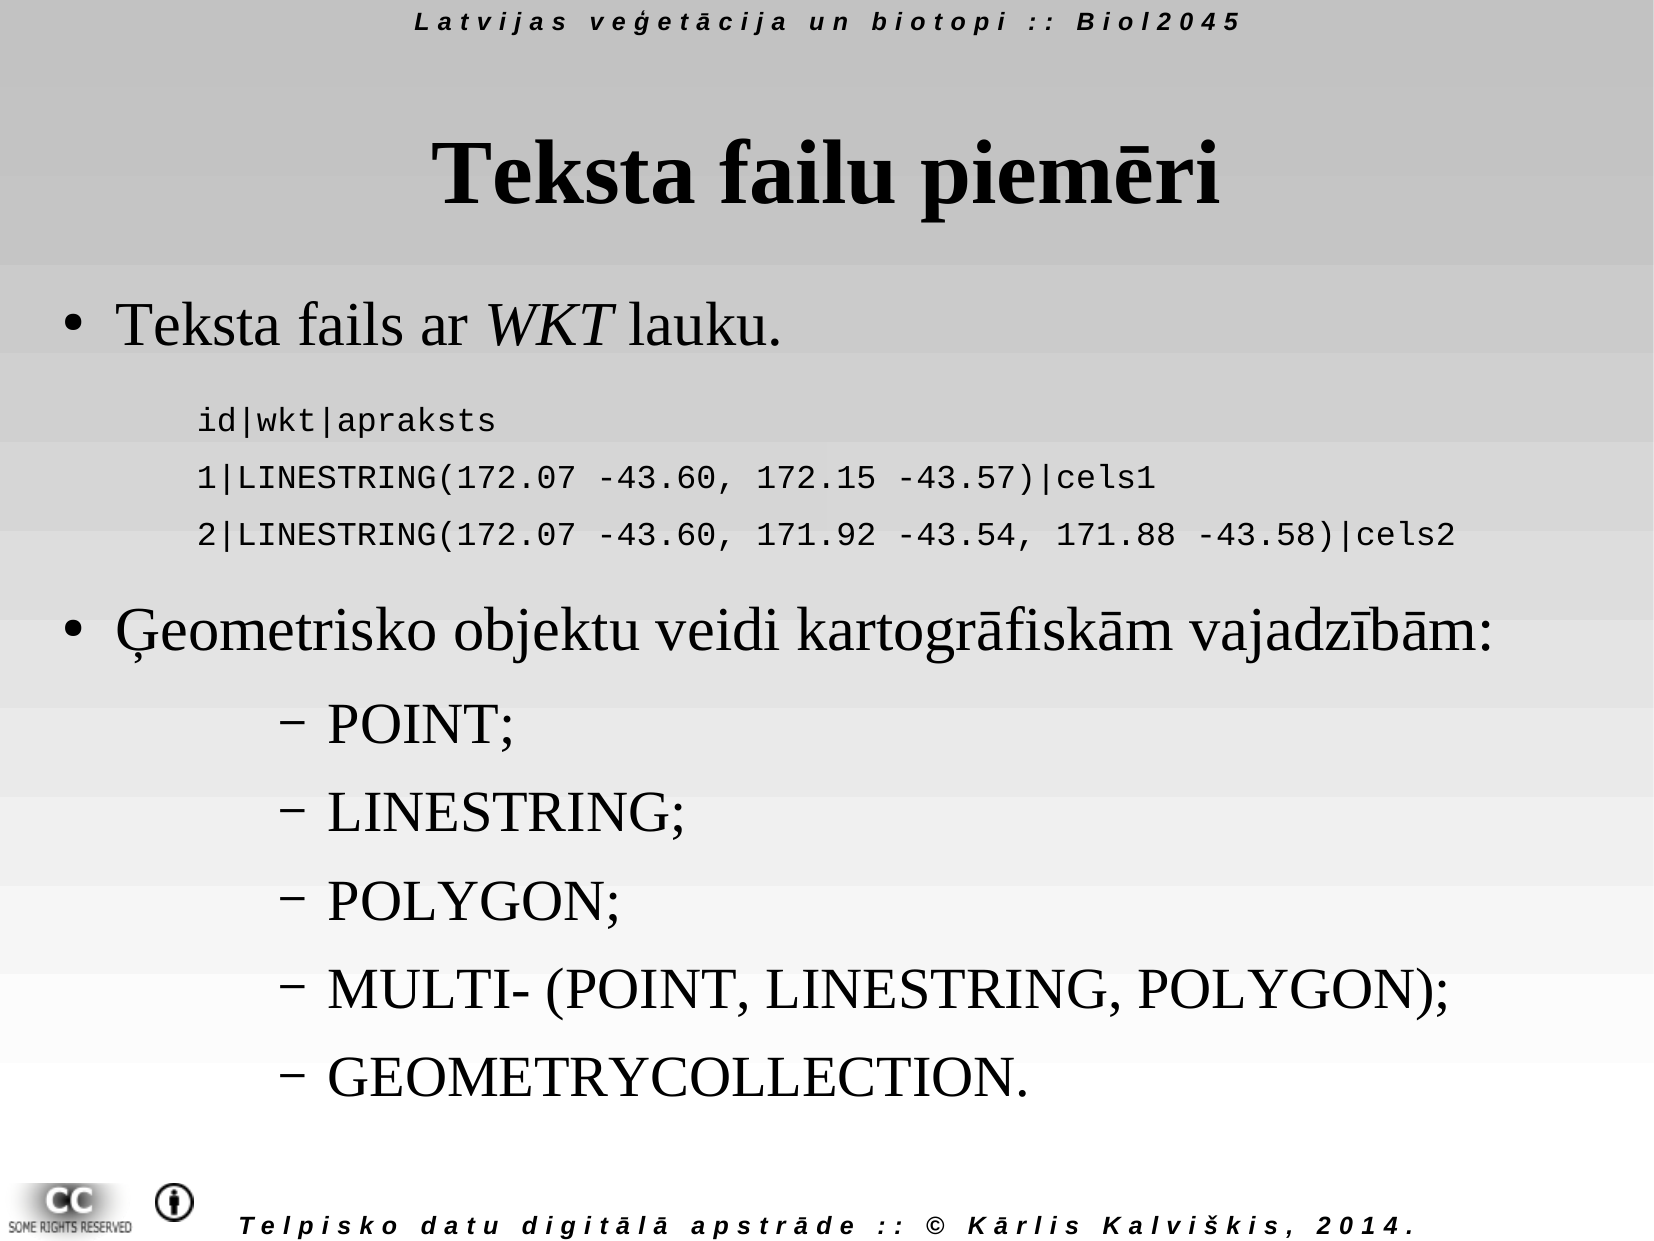

# Teksta failu piemēri
Teksta fails ar WKT lauku.
Ģeometrisko objektu veidi kartogrāfiskām vajadzībām:
POINT;
LINESTRING;
POLYGON;
MULTI- (POINT, LINESTRING, POLYGON);
GEOMETRYCOLLECTION.
id|wkt|apraksts
1|LINESTRING(172.07 -43.60, 172.15 -43.57)|cels1
2|LINESTRING(172.07 -43.60, 171.92 -43.54, 171.88 -43.58)|cels2